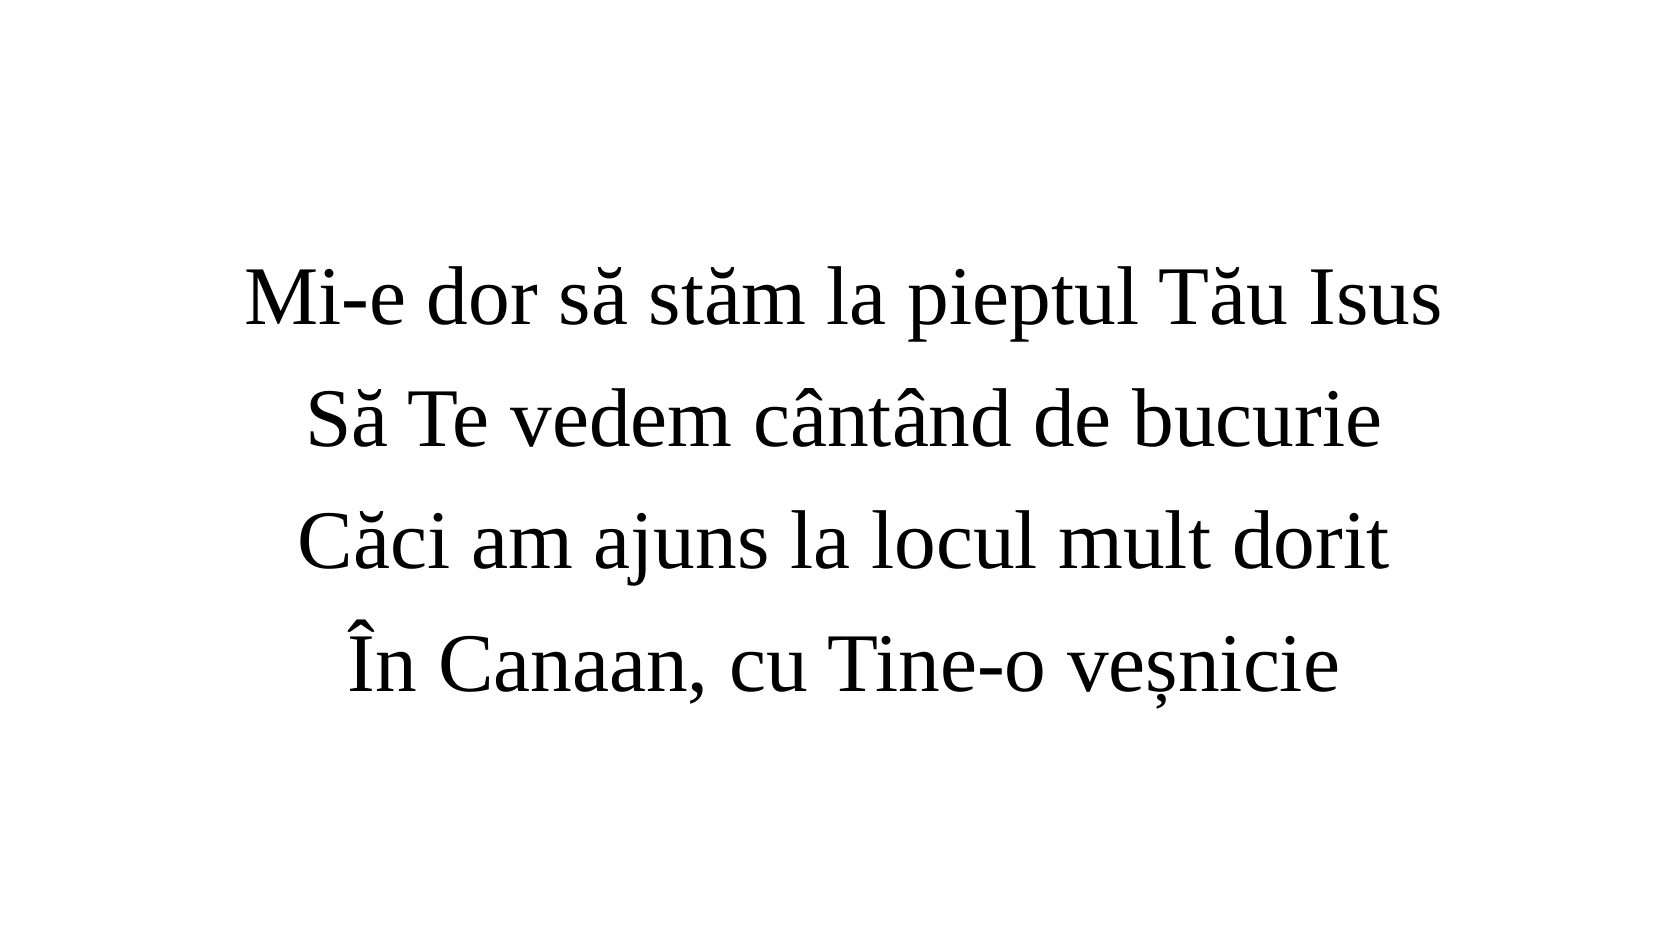

# Mi-e dor să stăm la pieptul Tău Isus
Să Te vedem cântând de bucurie
Căci am ajuns la locul mult dorit
În Canaan, cu Tine-o veșnicie